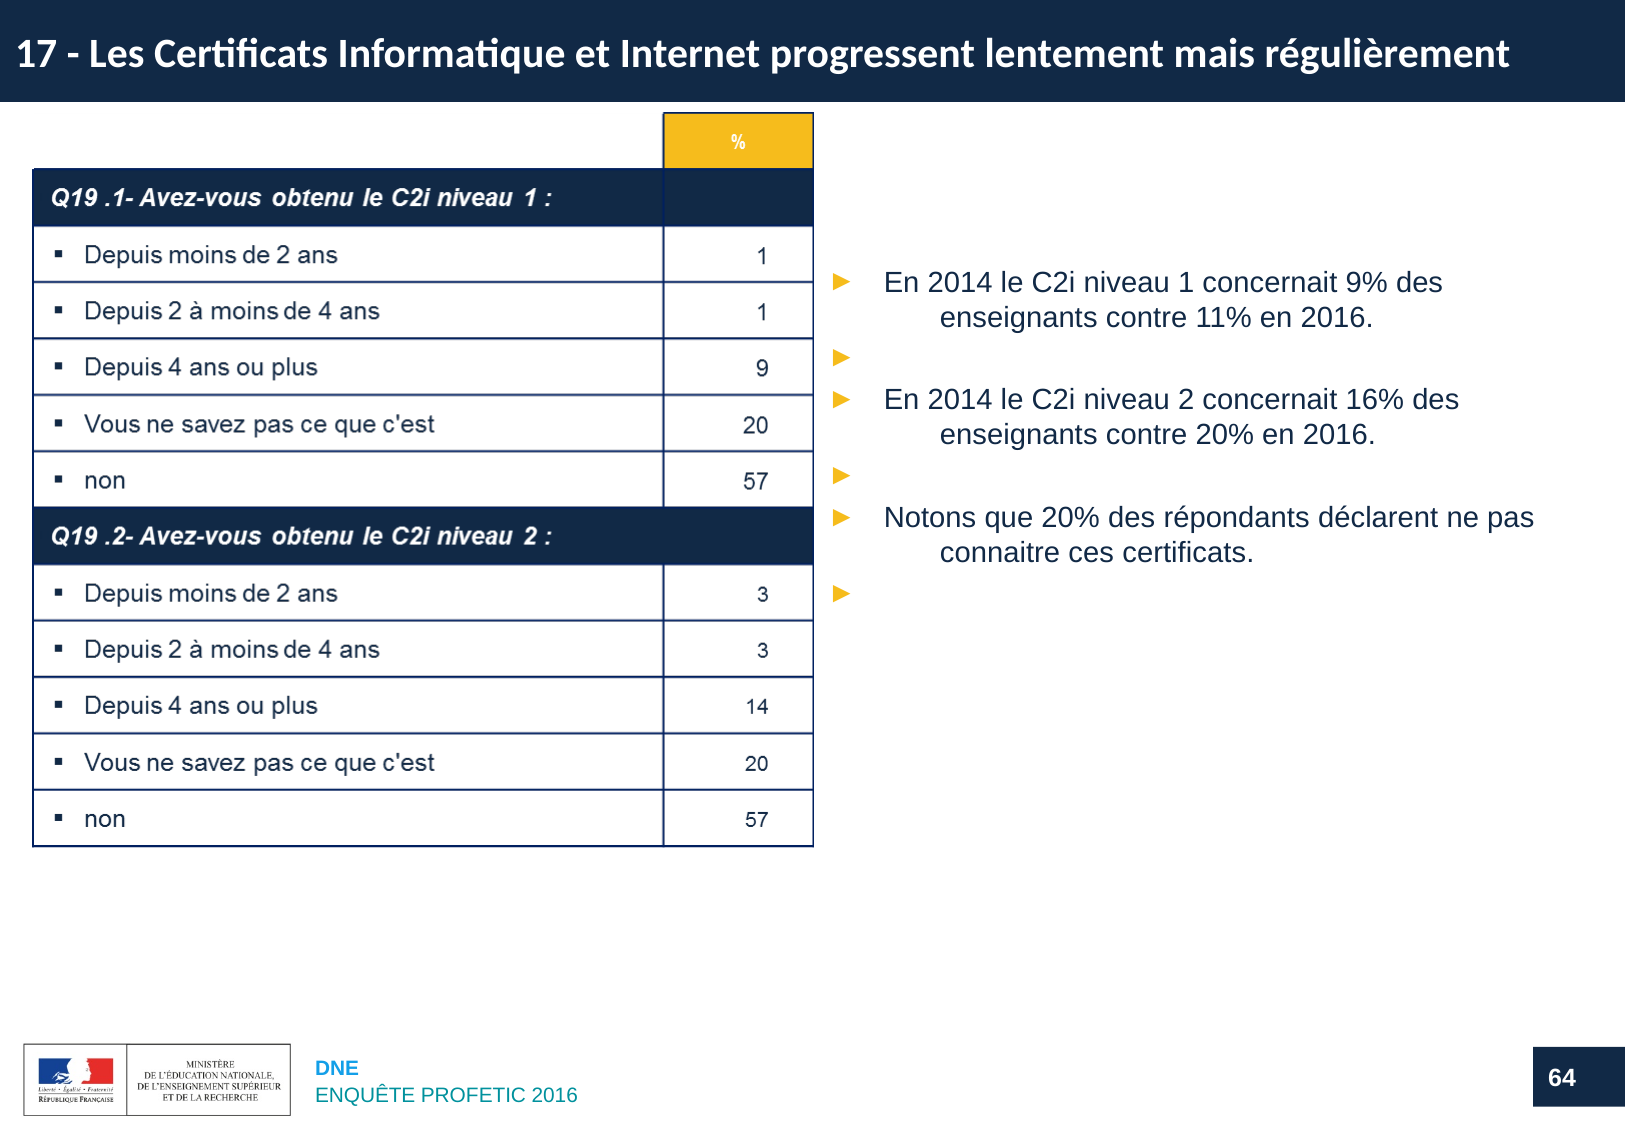

17 - Les Certificats Informatique et Internet progressent lentement mais régulièrement
# En 2014 le C2i niveau 1 concernait 9% des enseignants contre 11% en 2016.
En 2014 le C2i niveau 2 concernait 16% des enseignants contre 20% en 2016.
Notons que 20% des répondants déclarent ne pas connaitre ces certificats.